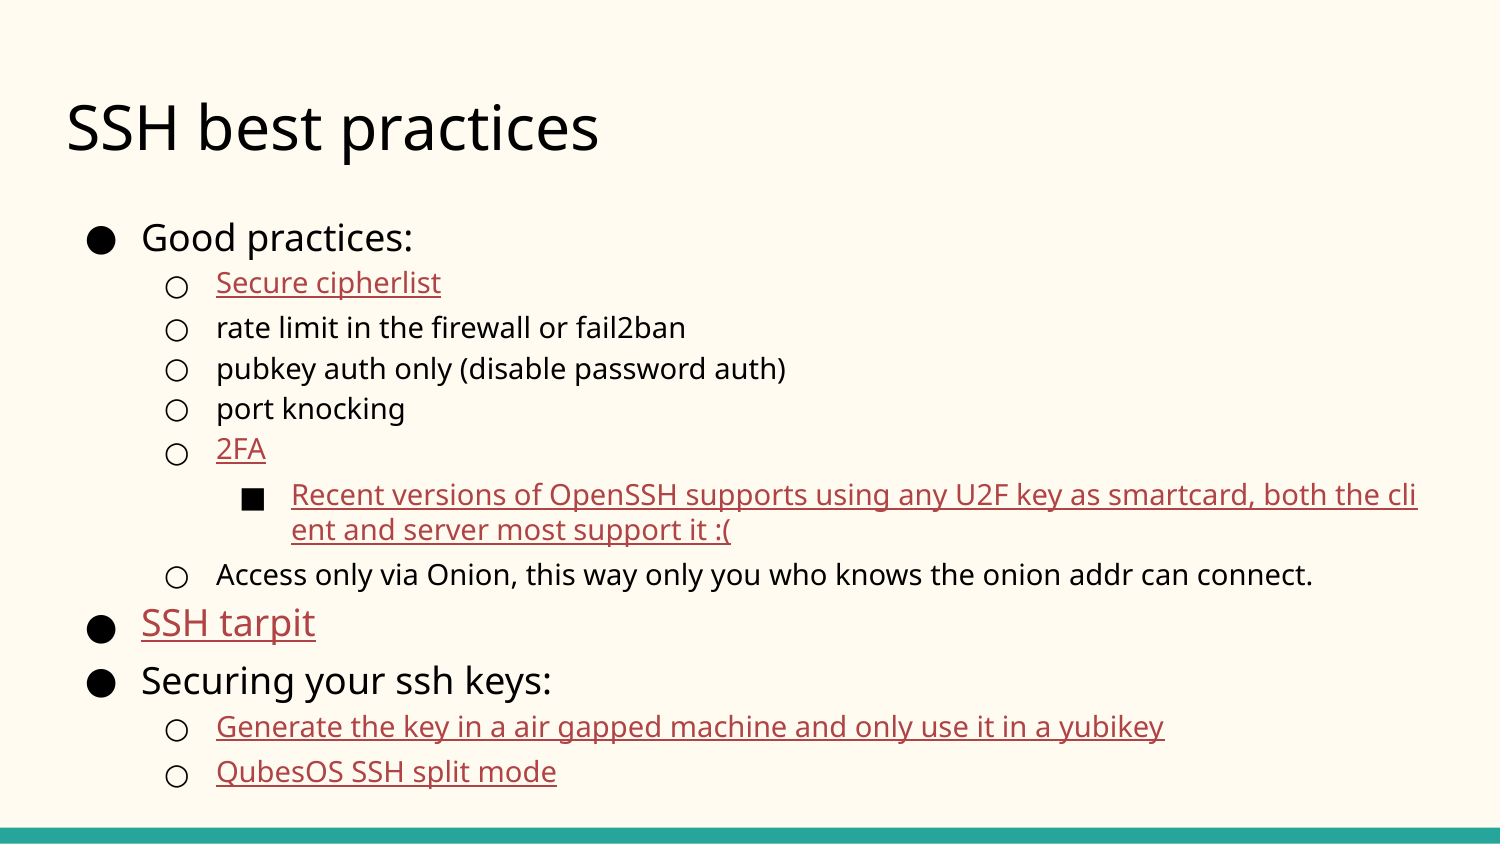

# SSH best practices
Good practices:
Secure cipherlist
rate limit in the firewall or fail2ban
pubkey auth only (disable password auth)
port knocking
2FA
Recent versions of OpenSSH supports using any U2F key as smartcard, both the client and server most support it :(
Access only via Onion, this way only you who knows the onion addr can connect.
SSH tarpit
Securing your ssh keys:
Generate the key in a air gapped machine and only use it in a yubikey
QubesOS SSH split mode